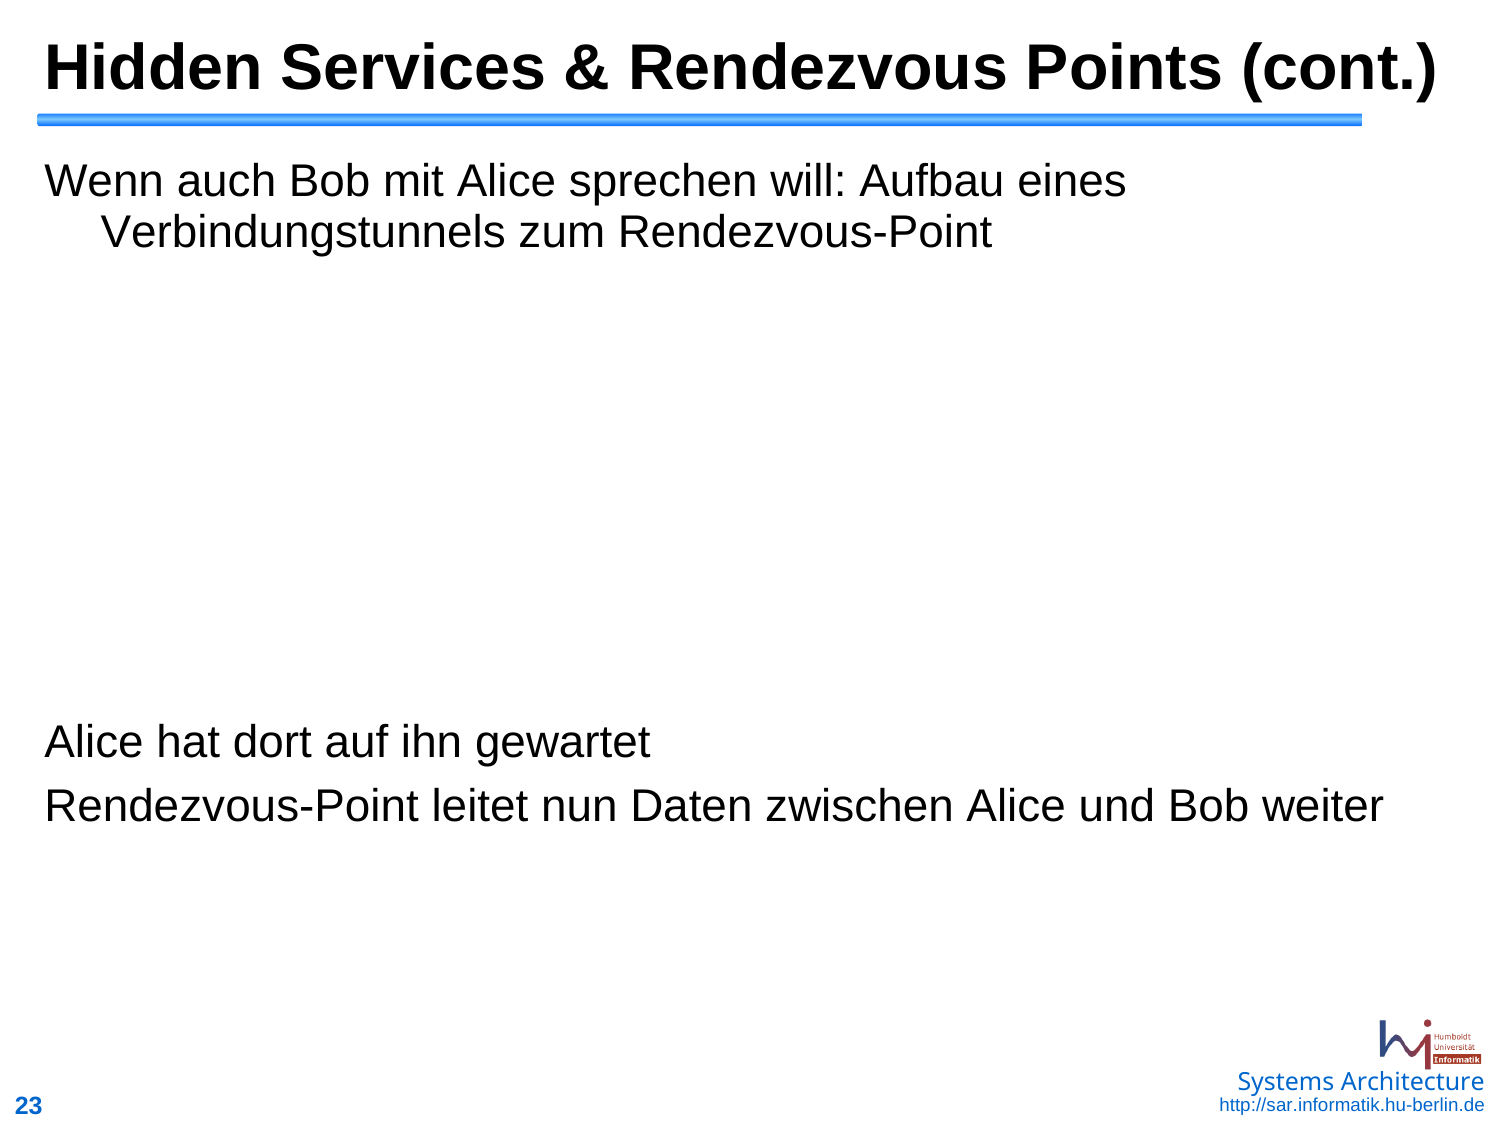

# Hidden Services & Rendezvous Points (cont.)
Wenn auch Bob mit Alice sprechen will: Aufbau eines Verbindungstunnels zum Rendezvous-Point
Alice hat dort auf ihn gewartet
Rendezvous-Point leitet nun Daten zwischen Alice und Bob weiter